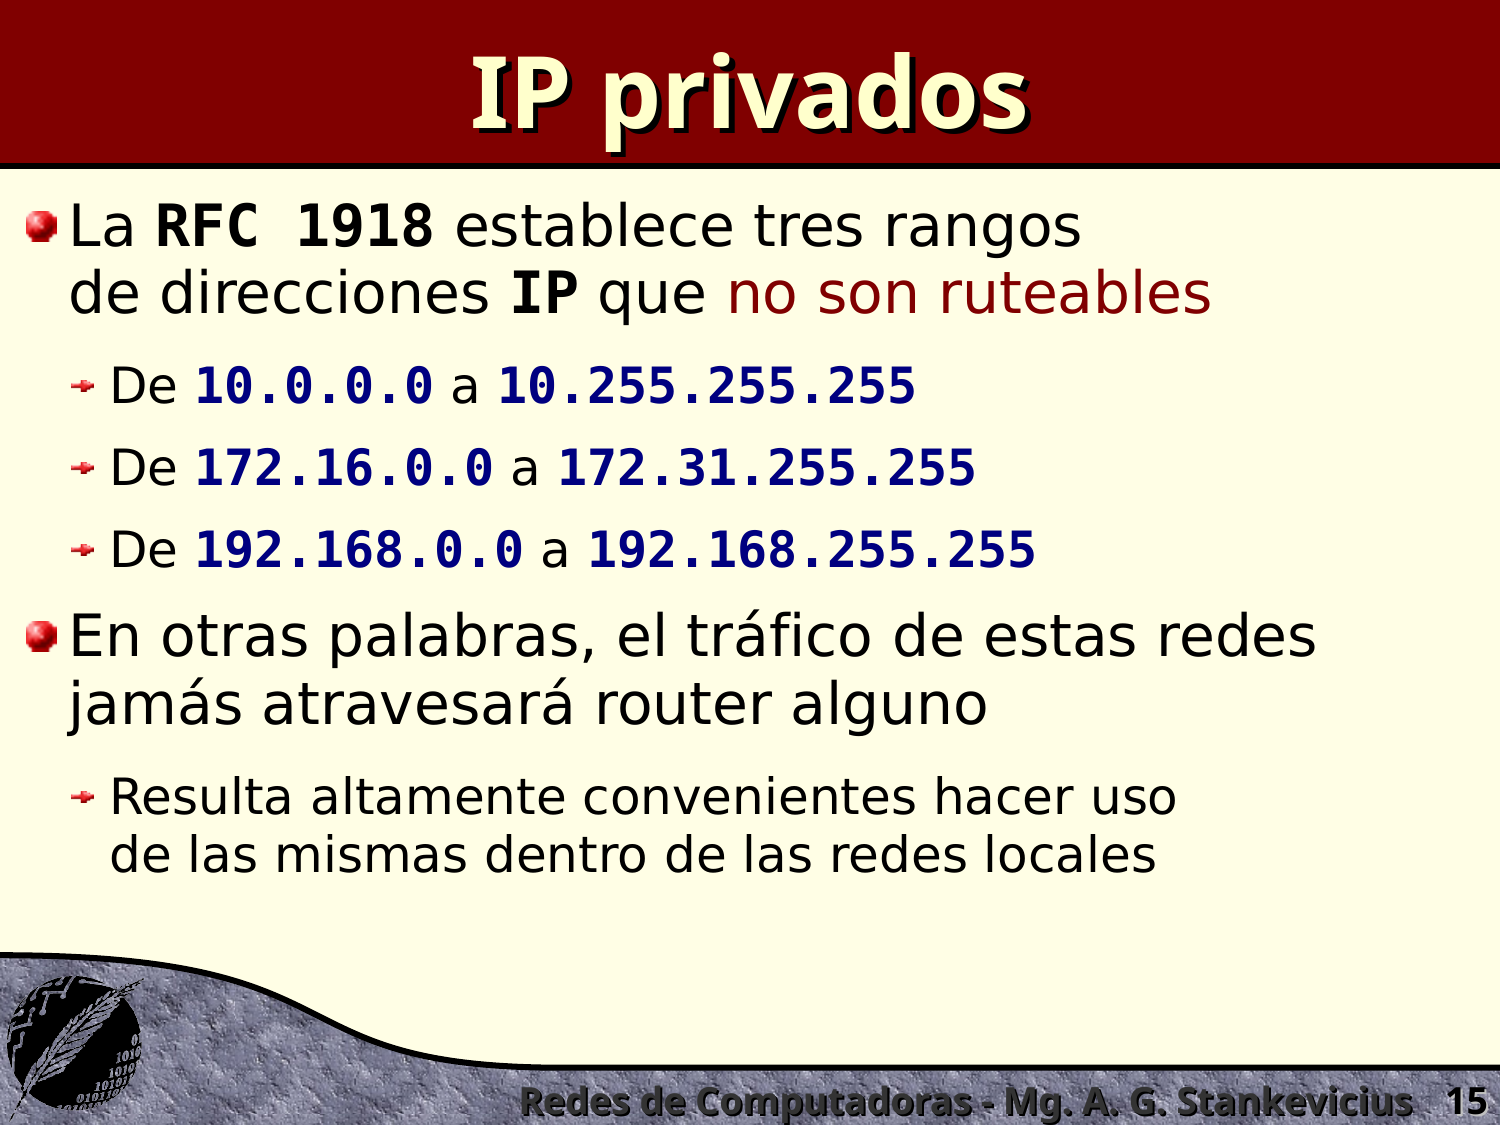

# IP privados
La RFC 1918 establece tres rangos
de direcciones IP que no son ruteables
De 10.0.0.0 a 10.255.255.255
De 172.16.0.0 a 172.31.255.255
De 192.168.0.0 a 192.168.255.255
En otras palabras, el tráfico de estas redes jamás atravesará router alguno
Resulta altamente convenientes hacer uso
de las mismas dentro de las redes locales
15